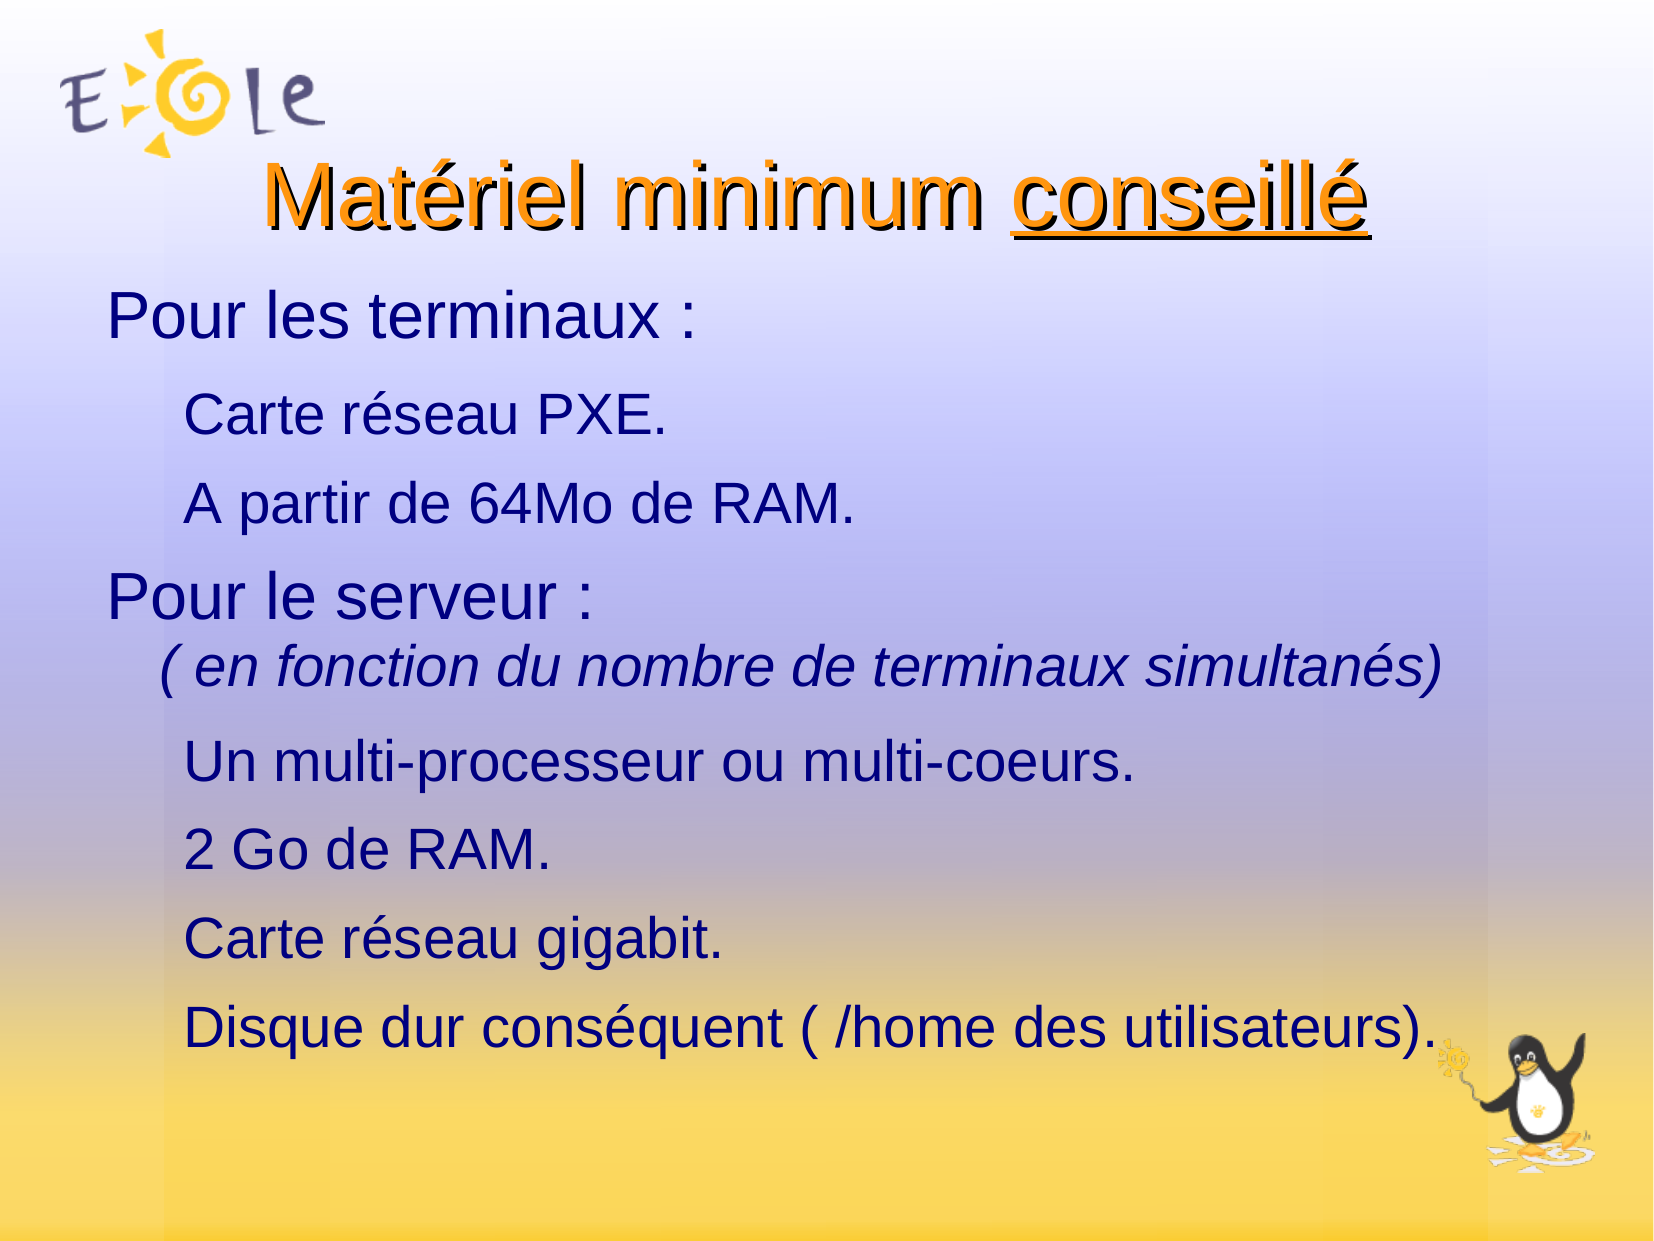

# Matériel minimum conseillé
Pour les terminaux :
Carte réseau PXE.
A partir de 64Mo de RAM.
Pour le serveur :
( en fonction du nombre de terminaux simultanés)
Un multi-processeur ou multi-coeurs.
2 Go de RAM.
Carte réseau gigabit.
Disque dur conséquent ( /home des utilisateurs).